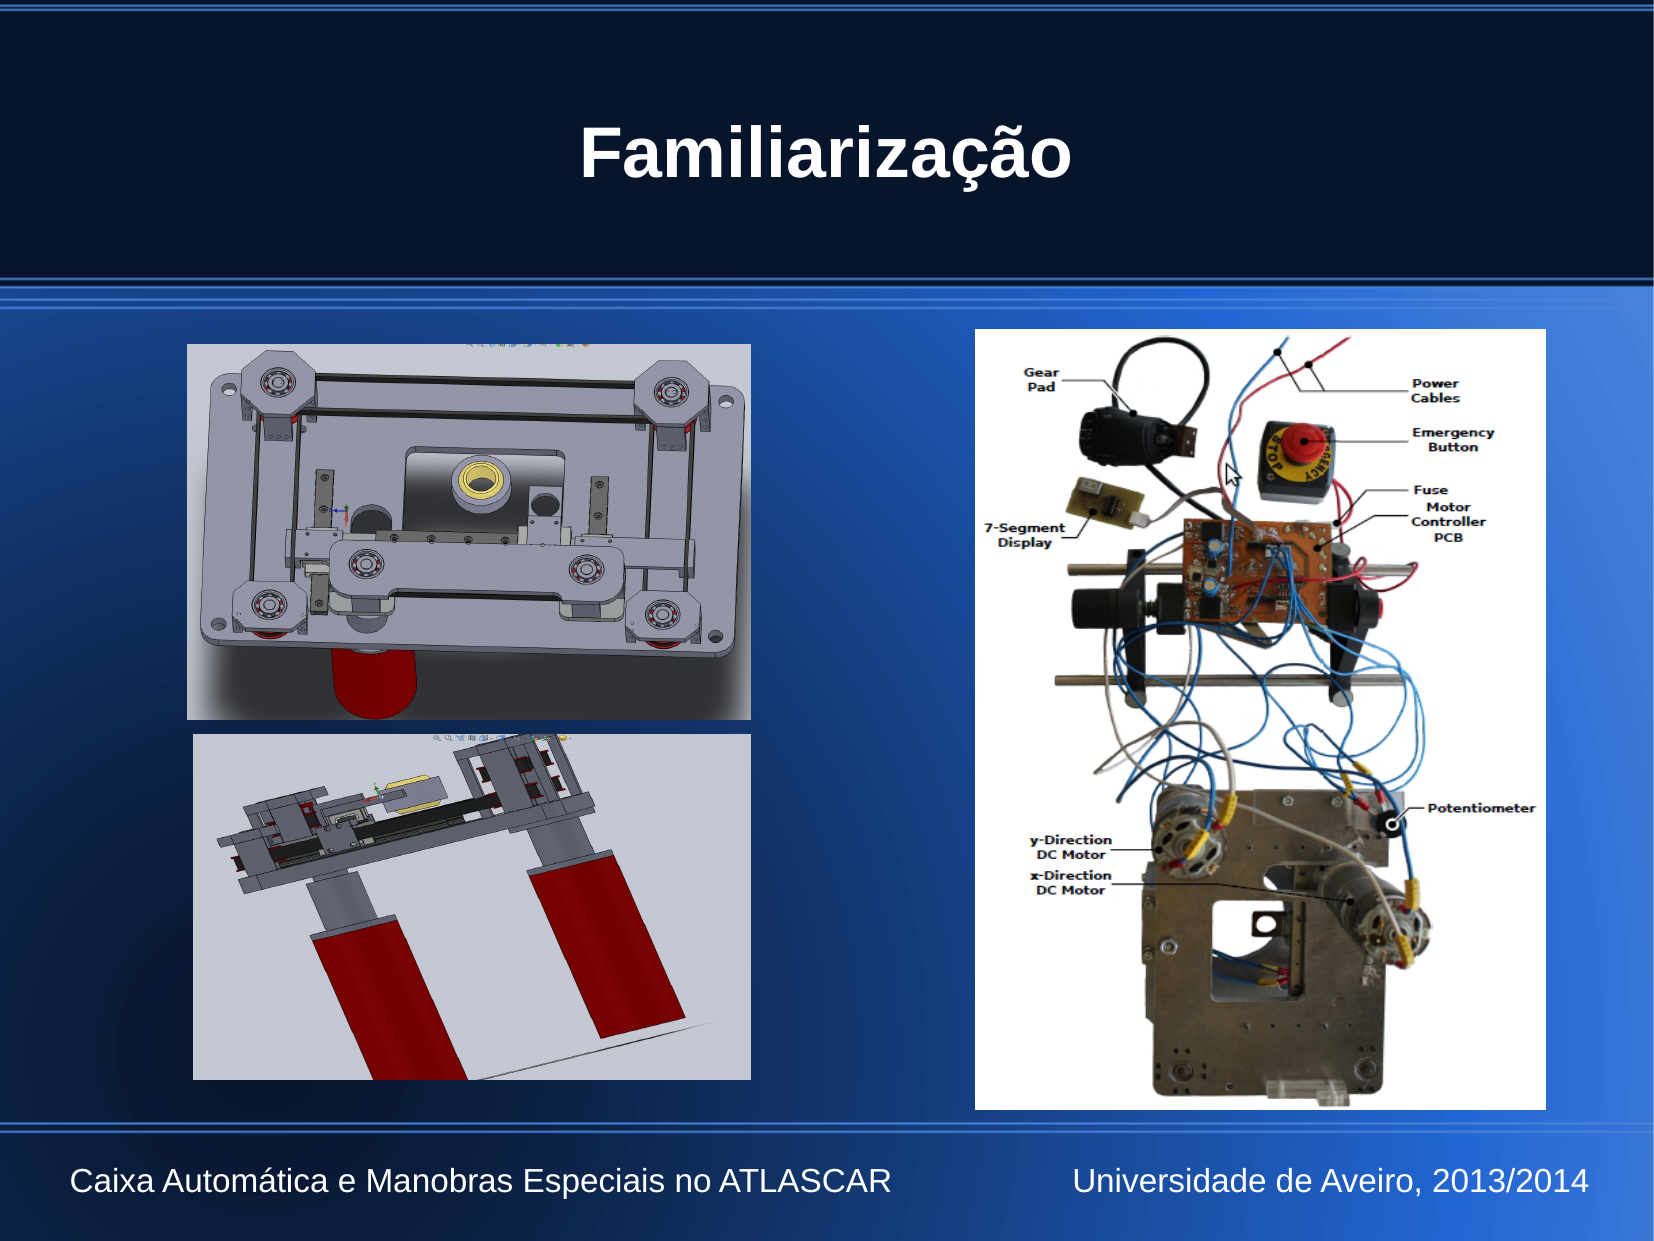

# Familiarização
Caixa Automática e Manobras Especiais no ATLASCAR
Universidade de Aveiro, 2013/2014